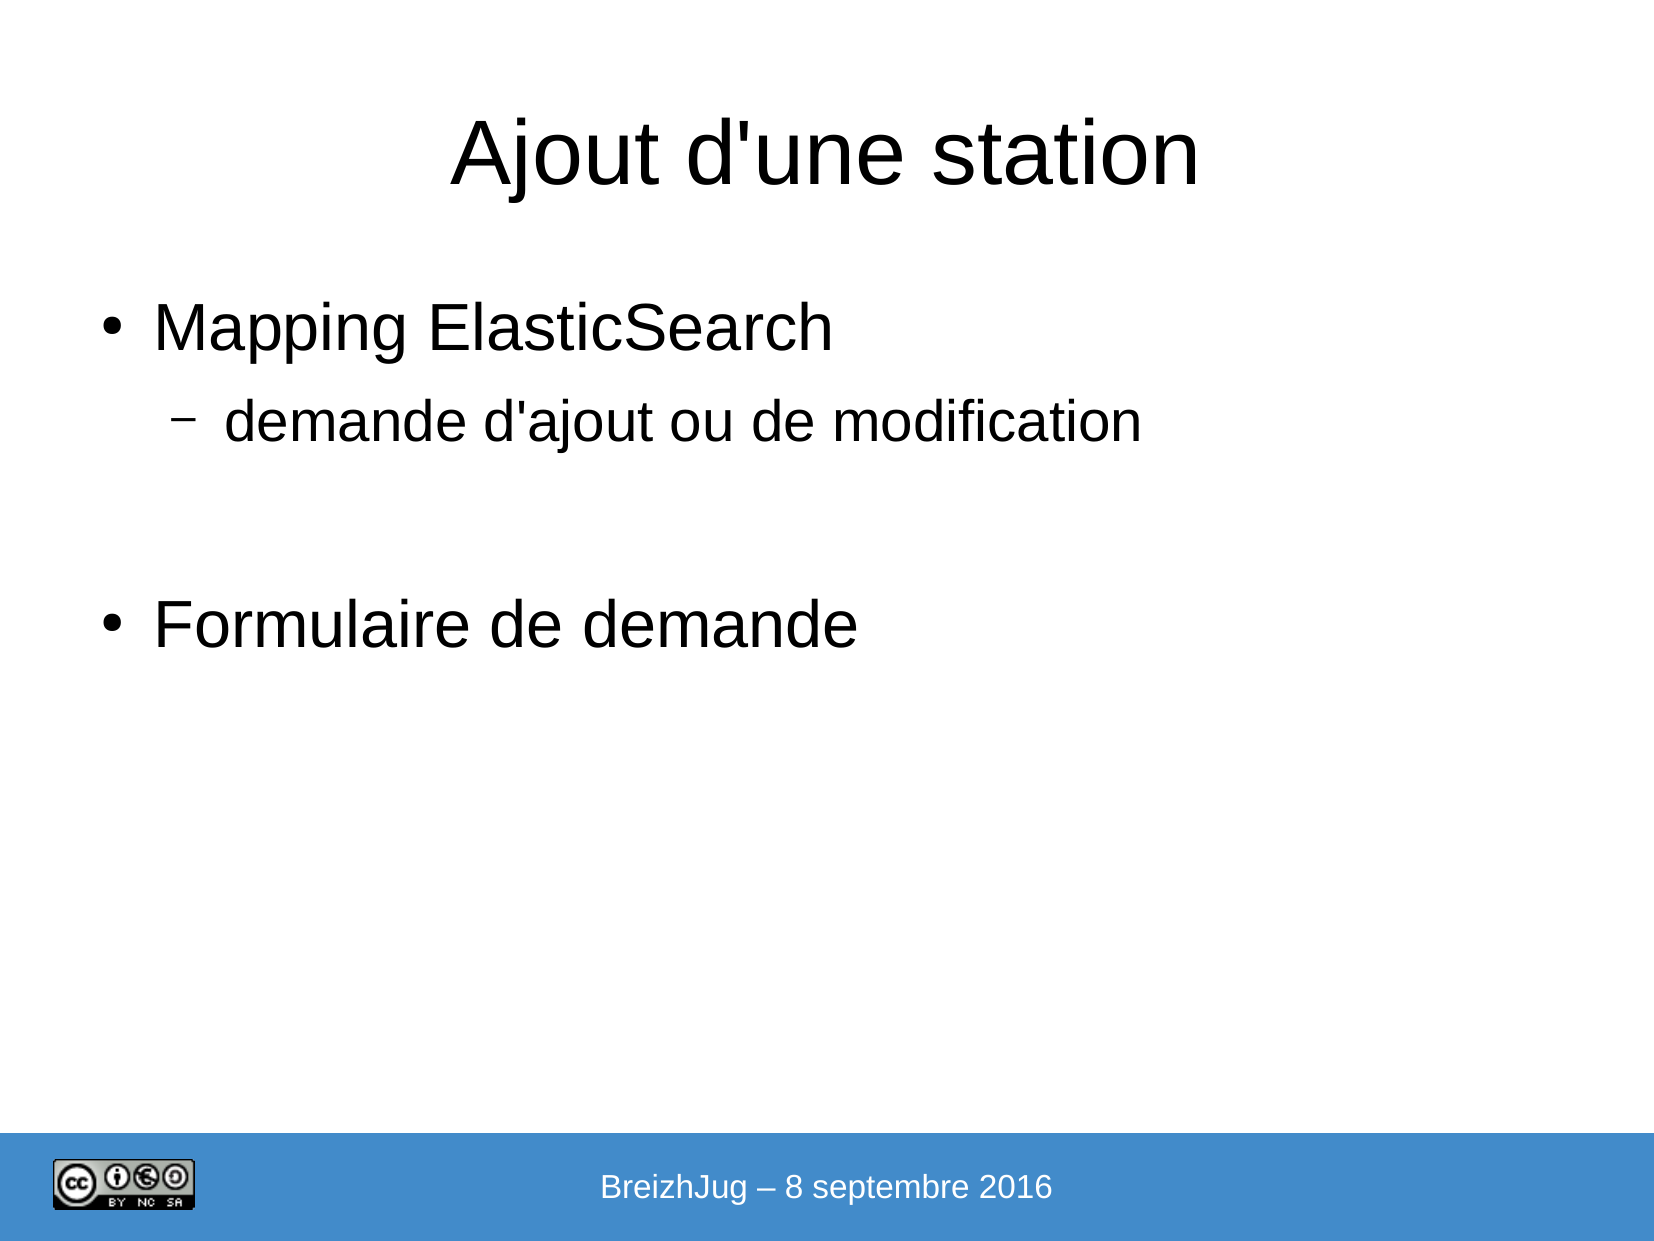

# Ajout d'une station
Mapping ElasticSearch
demande d'ajout ou de modification
Formulaire de demande